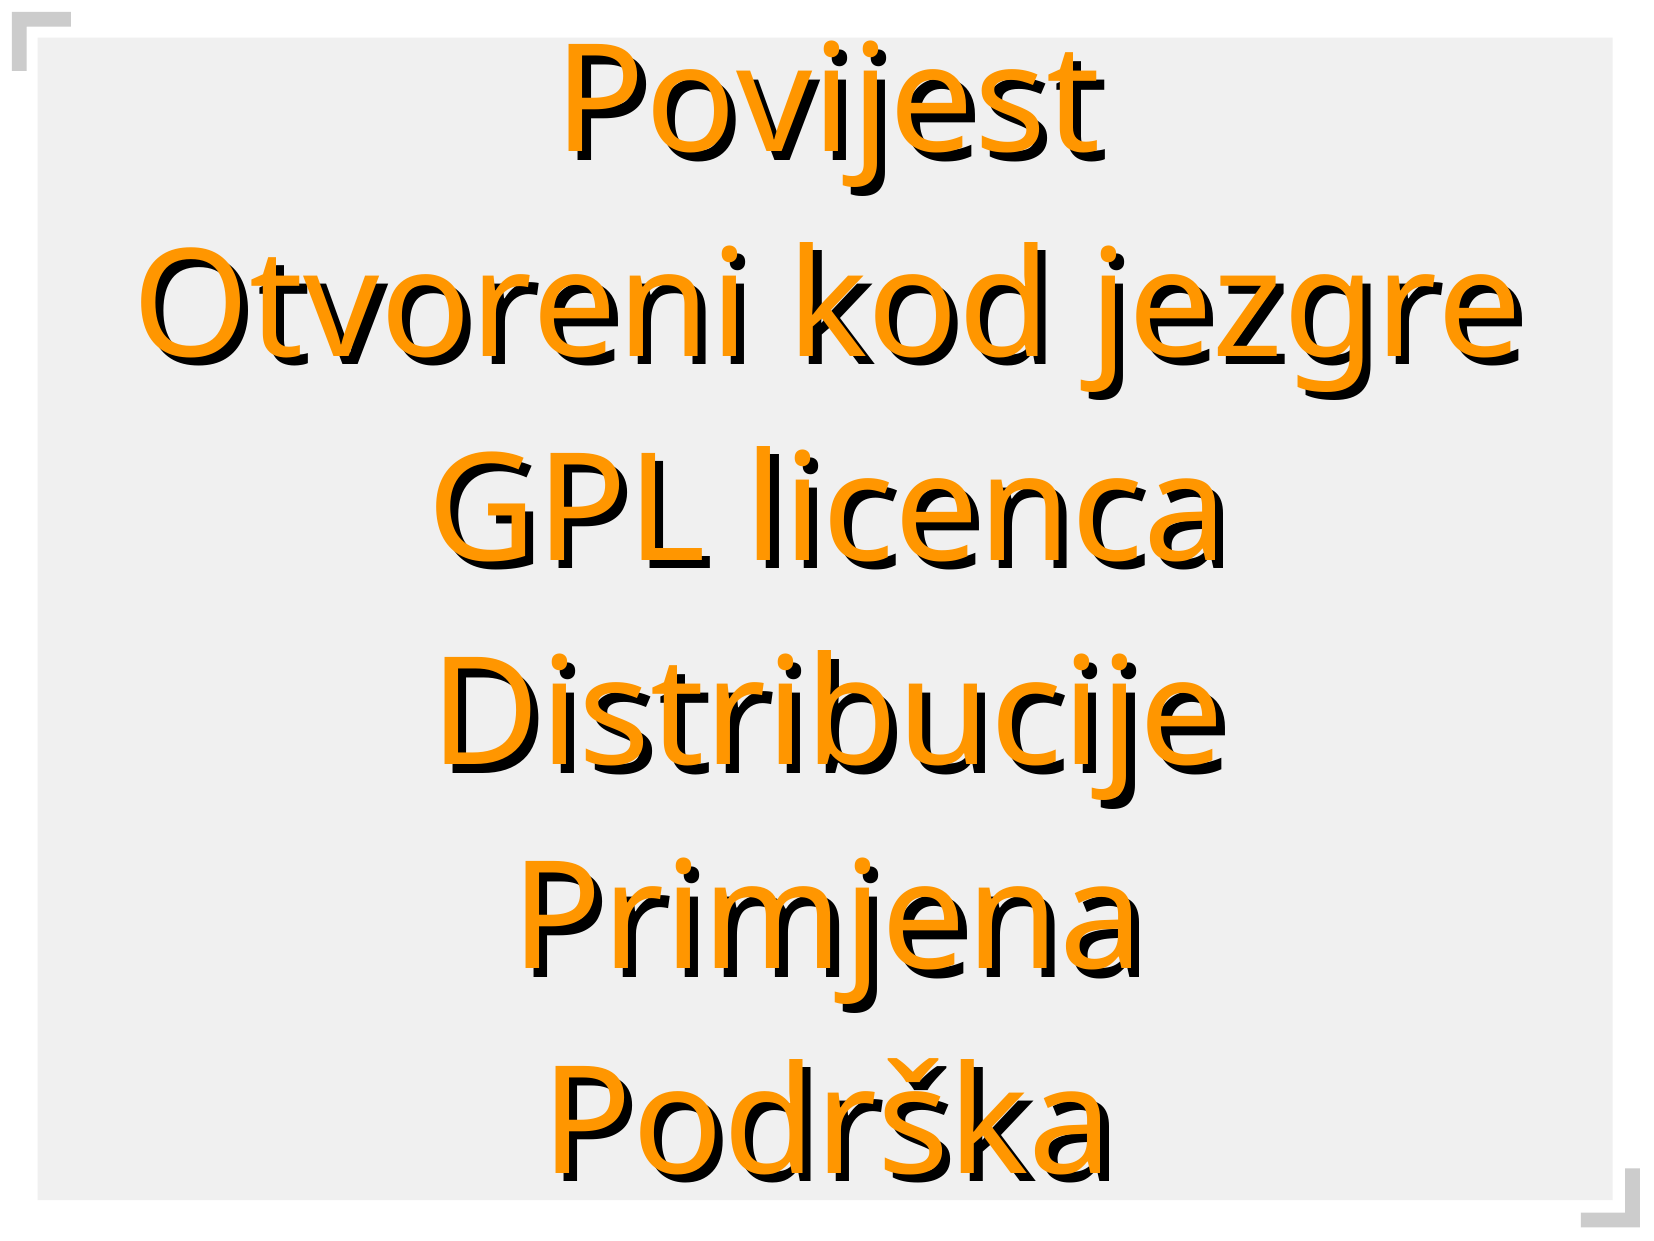

# Povijest Otvoreni kod jezgre GPL licenca Distribucije Primjena Podrška